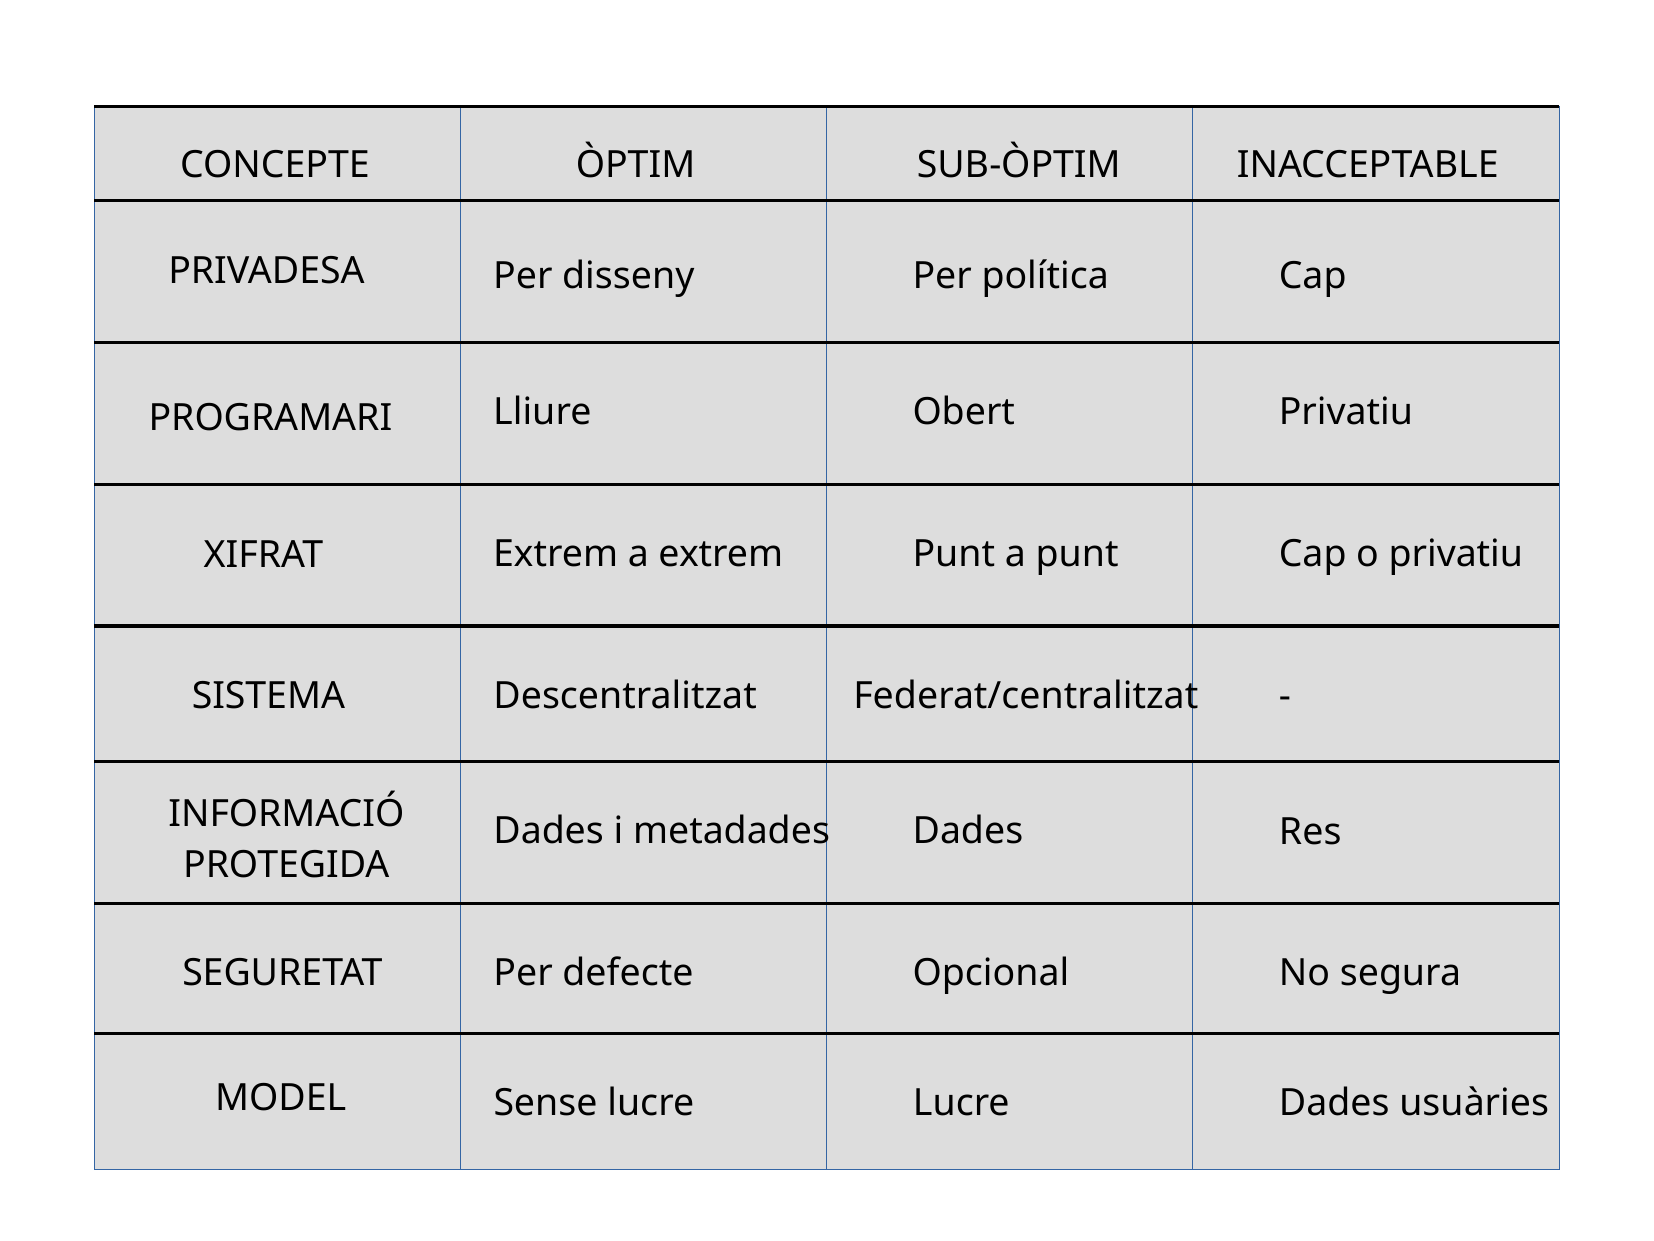

CONCEPTE
ÒPTIM
SUB-ÒPTIM
INACCEPTABLE
PRIVADESA
Per disseny
Per política
Cap
Lliure
Obert
Privatiu
PROGRAMARI
Extrem a extrem
Punt a punt
Cap o privatiu
XIFRAT
Descentralitzat
Federat/centralitzat
-
SISTEMA
INFORMACIÓ
PROTEGIDA
Dades i metadades
Dades
Res
SEGURETAT
Per defecte
Opcional
No segura
MODEL
Sense lucre
Lucre
Dades usuàries